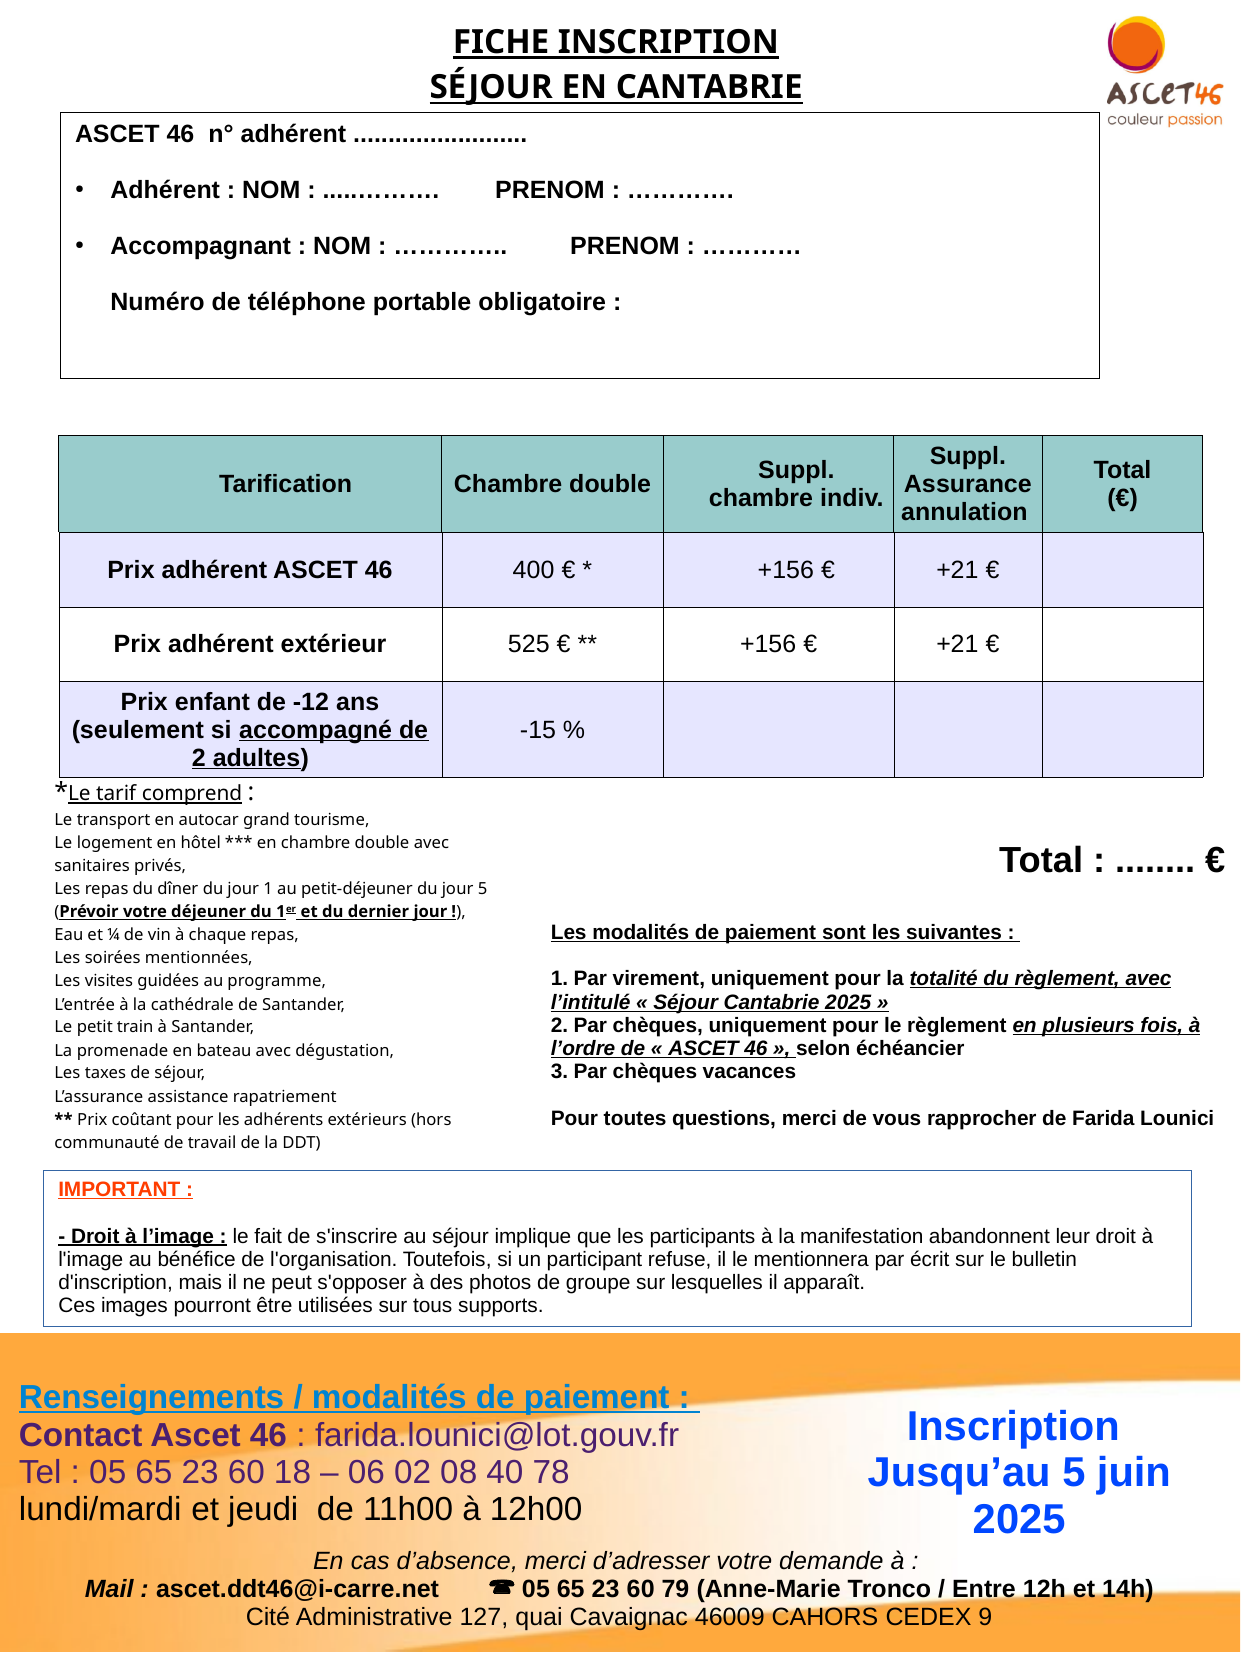

FICHE INSCRIPTION SÉJOUR EN CANTABRIE
ASCET 46 n° adhérent .........................
Adhérent : NOM : .....………. PRENOM : ………….
Accompagnant : NOM : ………….. PRENOM : …………
Numéro de téléphone portable obligatoire :
| Tarification | Chambre double | Suppl. chambre indiv. | Suppl. Assurance annulation | Total (€) |
| --- | --- | --- | --- | --- |
| Prix adhérent ASCET 46 | 400 € \* | +156 € | +21 € | |
| Prix adhérent extérieur | 525 € \*\* | +156 € | +21 € | |
| Prix enfant de -12 ans (seulement si accompagné de 2 adultes) | -15 % | | | |
*Le tarif comprend :
Le transport en autocar grand tourisme,
Le logement en hôtel *** en chambre double avec
sanitaires privés,
Les repas du dîner du jour 1 au petit-déjeuner du jour 5 (Prévoir votre déjeuner du 1er et du dernier jour !),
Eau et ¼ de vin à chaque repas,
Les soirées mentionnées,
Les visites guidées au programme,
L’entrée à la cathédrale de Santander,
Le petit train à Santander,
La promenade en bateau avec dégustation,
Les taxes de séjour,
L’assurance assistance rapatriement
** Prix coûtant pour les adhérents extérieurs (hors communauté de travail de la DDT)
Total : ........ €
Les modalités de paiement sont les suivantes :
1. Par virement, uniquement pour la totalité du règlement, avec l’intitulé « Séjour Cantabrie 2025 »
2. Par chèques, uniquement pour le règlement en plusieurs fois, à l’ordre de « ASCET 46 », selon échéancier
3. Par chèques vacances
Pour toutes questions, merci de vous rapprocher de Farida Lounici
IMPORTANT :
- Droit à l’image : le fait de s'inscrire au séjour implique que les participants à la manifestation abandonnent leur droit à l'image au bénéfice de l'organisation. Toutefois, si un participant refuse, il le mentionnera par écrit sur le bulletin d'inscription, mais il ne peut s'opposer à des photos de groupe sur lesquelles il apparaît.
Ces images pourront être utilisées sur tous supports.
Renseignements / modalités de paiement :
Contact Ascet 46 : farida.lounici@lot.gouv.fr
Tel : 05 65 23 60 18 – 06 02 08 40 78
lundi/mardi et jeudi de 11h00 à 12h00
Inscription
Jusqu’au 5 juin 2025
En cas d’absence, merci d’adresser votre demande à :
Mail : ascet.ddt46@i-carre.net  05 65 23 60 79 (Anne-Marie Tronco / Entre 12h et 14h)
Cité Administrative 127, quai Cavaignac 46009 CAHORS CEDEX 9